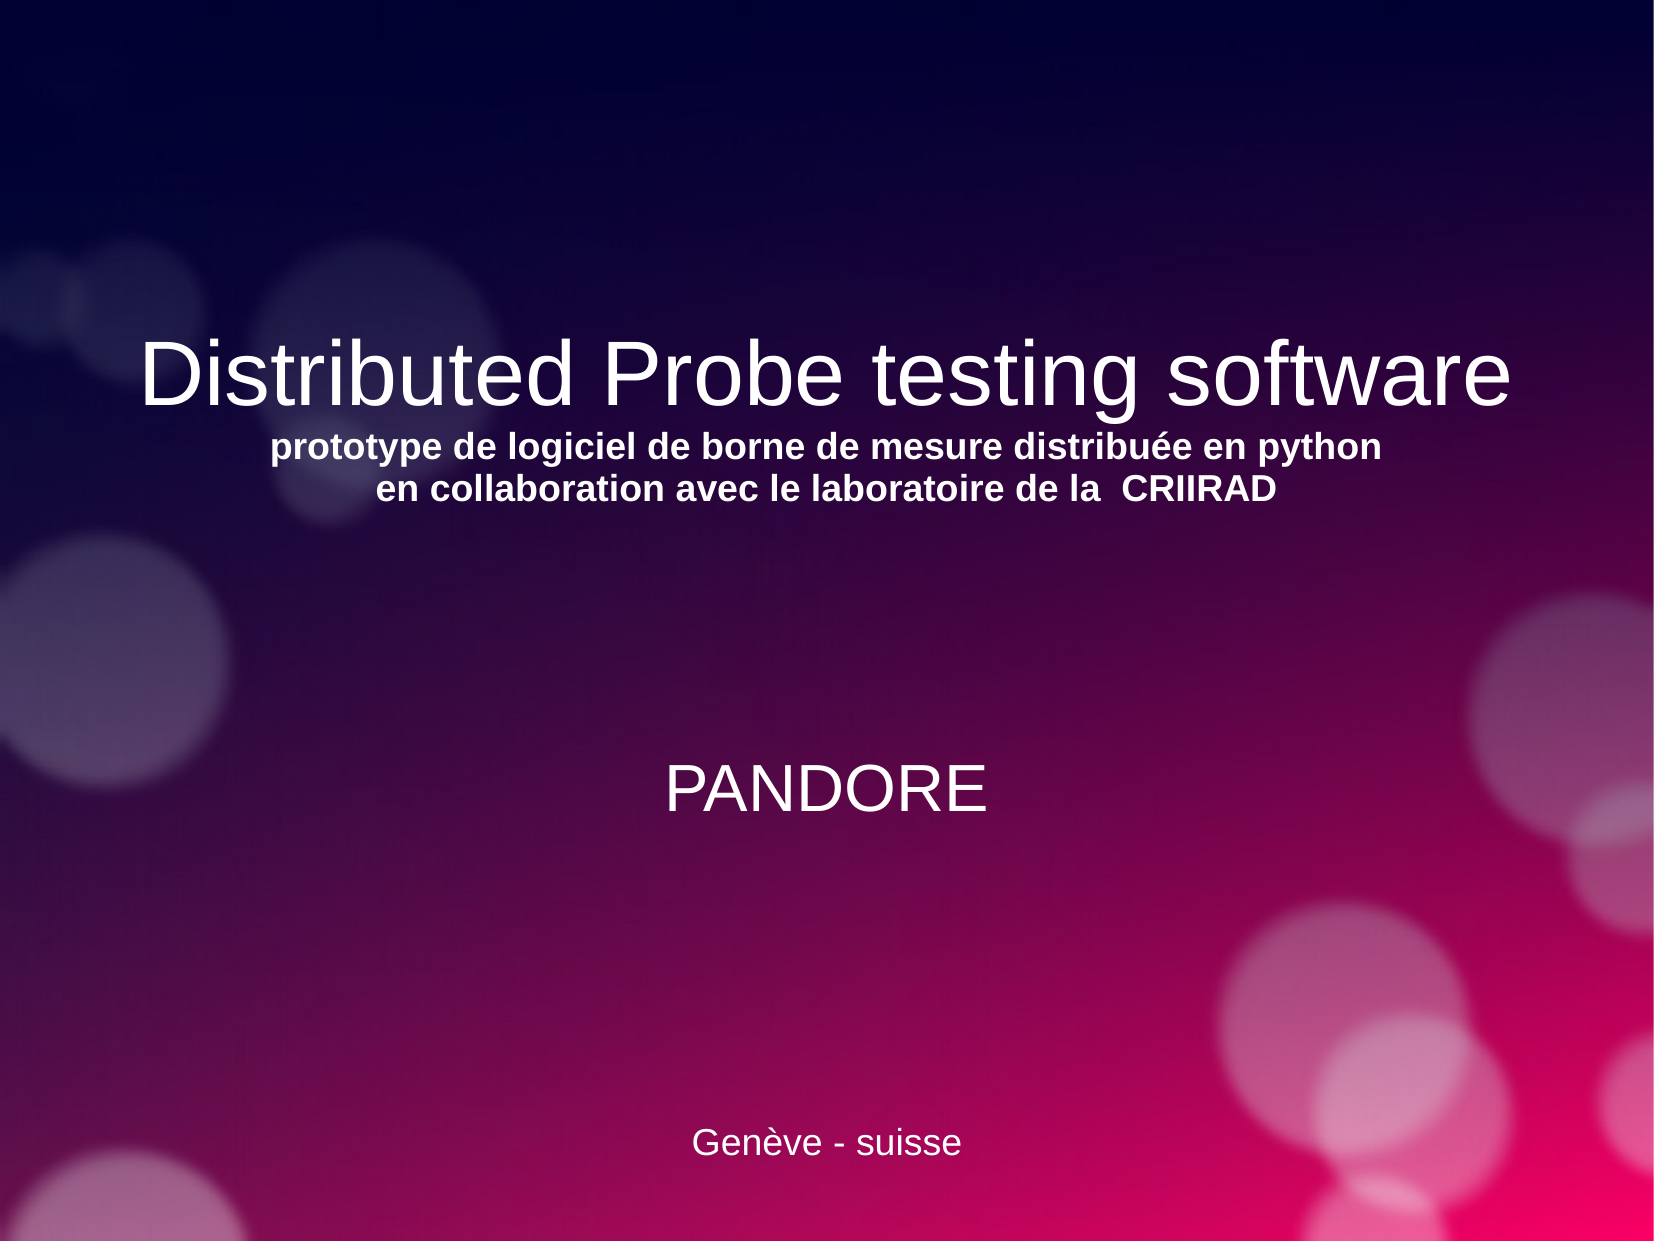

# Distributed Probe testing software prototype de logiciel de borne de mesure distribuée en python en collaboration avec le laboratoire de la CRIIRAD
PANDORE
Genève - suisse